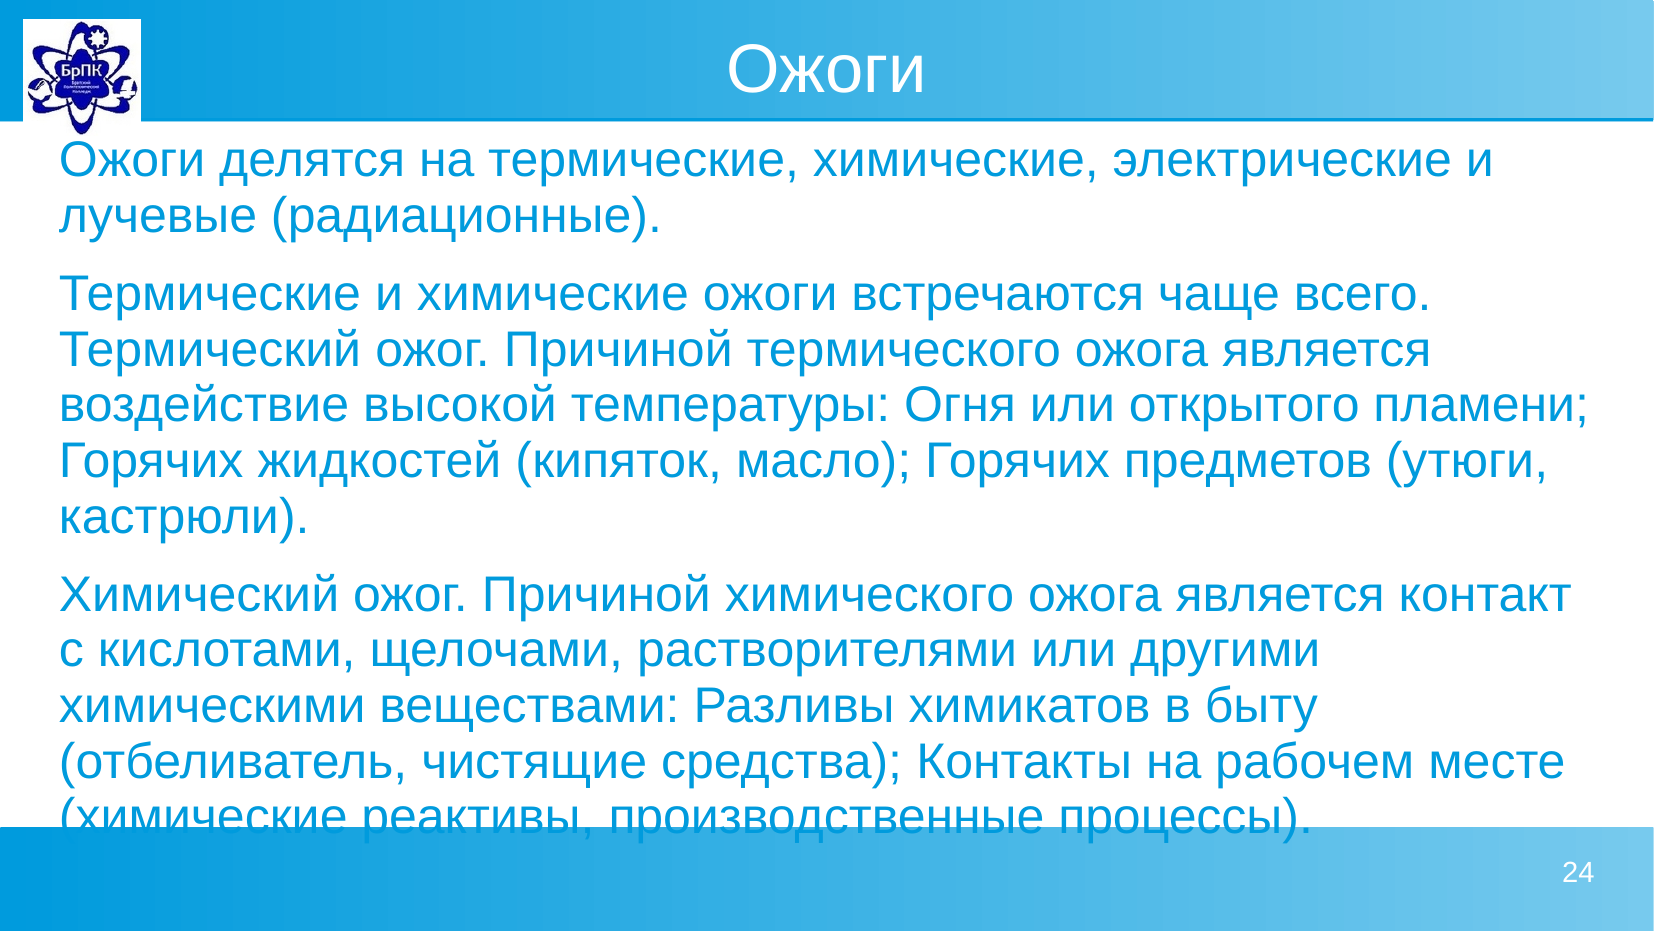

# Ожоги
Ожоги делятся на термические, химические, электрические и лучевые (радиационные).
Термические и химические ожоги встречаются чаще всего. Термический ожог. Причиной термического ожога является воздействие высокой температуры: Огня или открытого пламени; Горячих жидкостей (кипяток, масло); Горячих предметов (утюги, кастрюли).
Химический ожог. Причиной химического ожога является контакт с кислотами, щелочами, растворителями или другими химическими веществами: Разливы химикатов в быту (отбеливатель, чистящие средства); Контакты на рабочем месте (химические реактивы, производственные процессы).
24